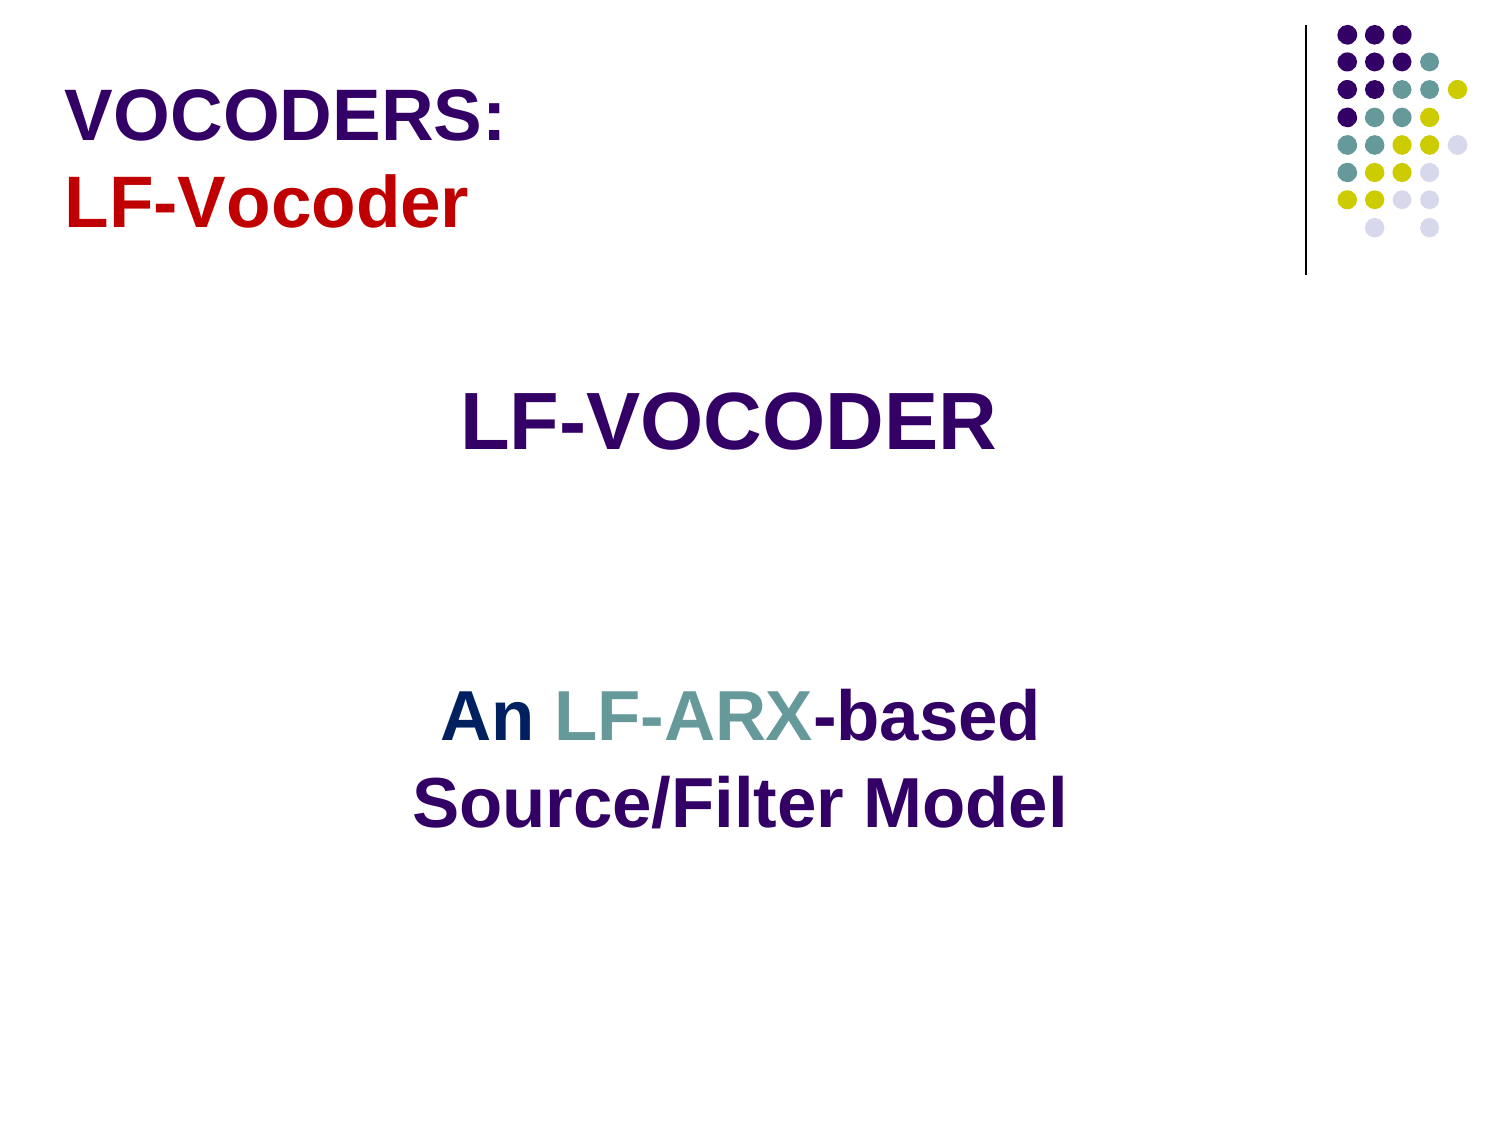

VOCODERS:
LF-Vocoder
LF-VOCODER
# An LF-ARX-based Source/Filter Model